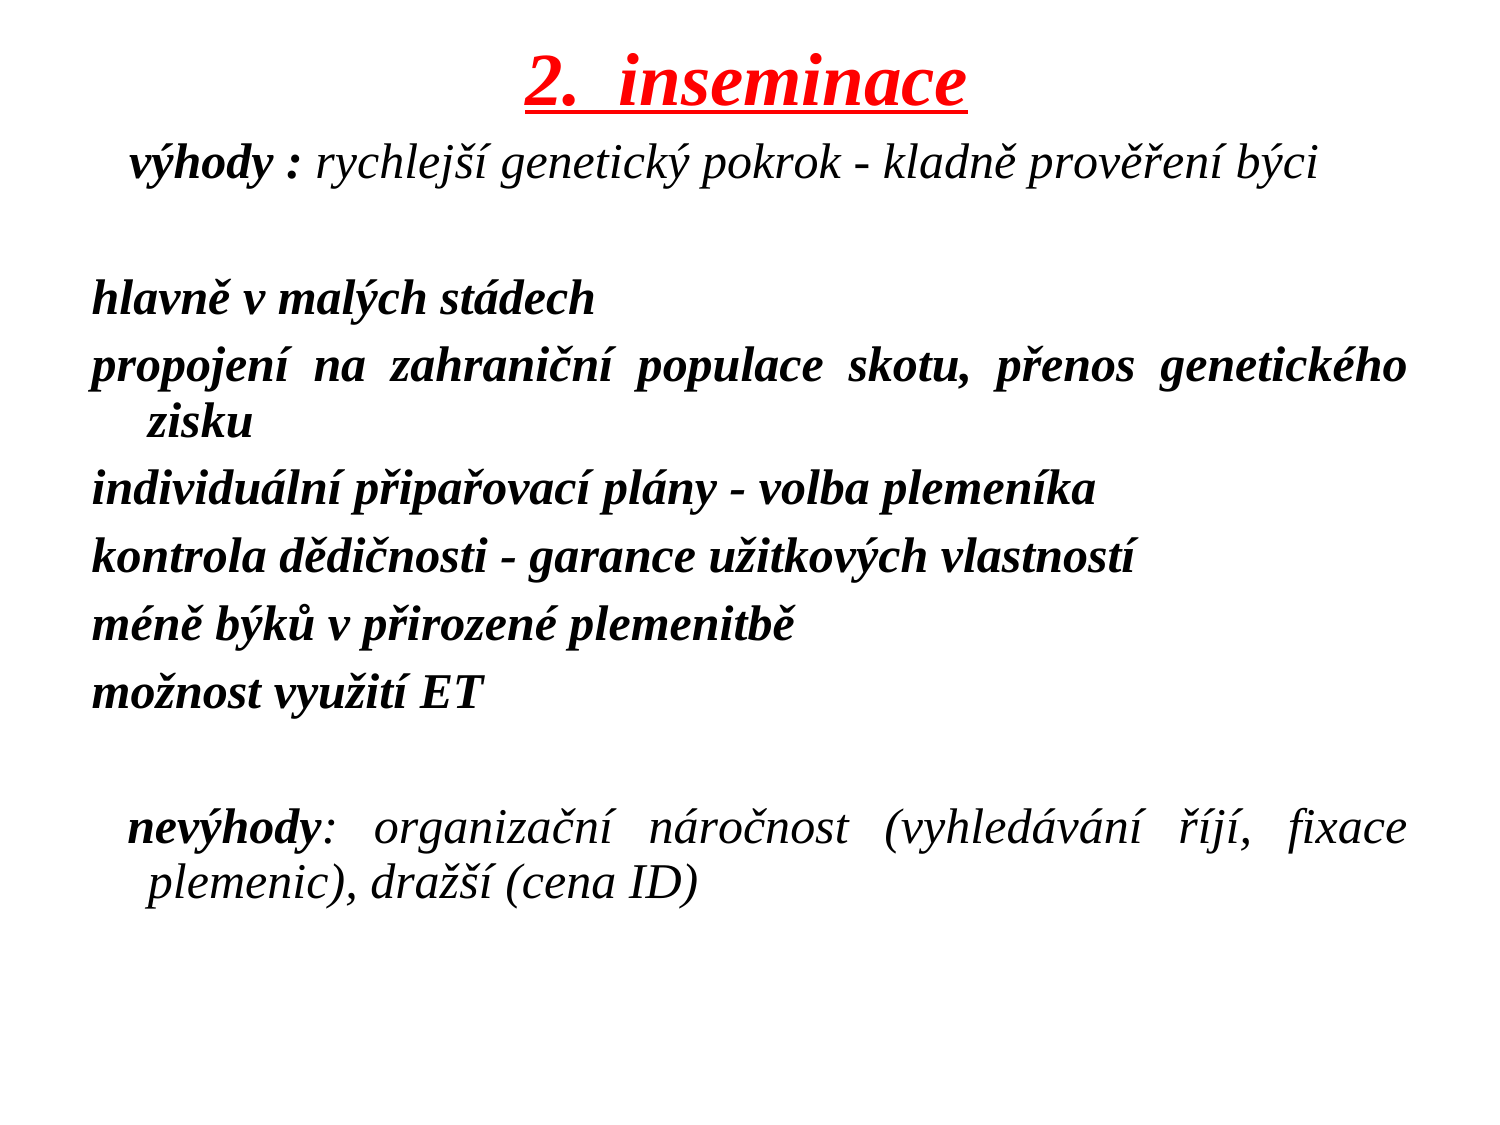

# 2.  inseminace
   výhody : rychlejší genetický pokrok - kladně prověření býci
hlavně v malých stádech
propojení na zahraniční populace skotu, přenos genetického zisku
individuální připařovací plány - volba plemeníka
kontrola dědičnosti - garance užitkových vlastností
méně býků v přirozené plemenitbě
možnost využití ET
 nevýhody: organizační náročnost (vyhledávání říjí, fixace plemenic), dražší (cena ID)